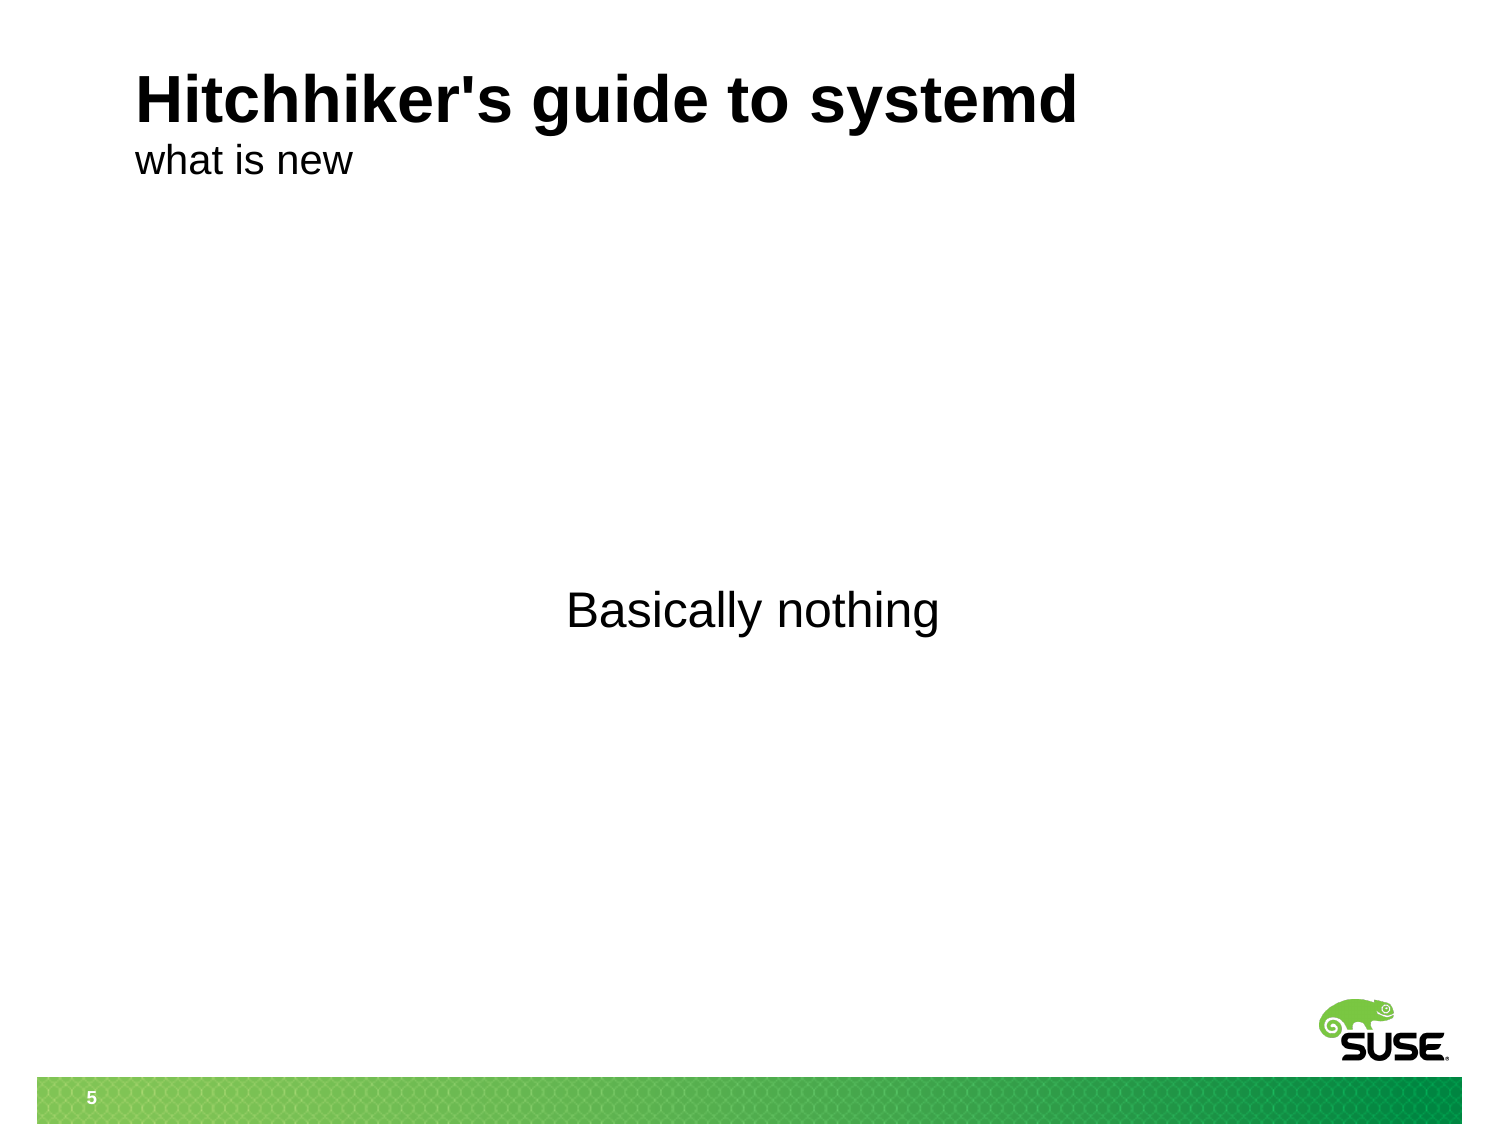

# Hitchhiker's guide to systemd what is new
Basically nothing